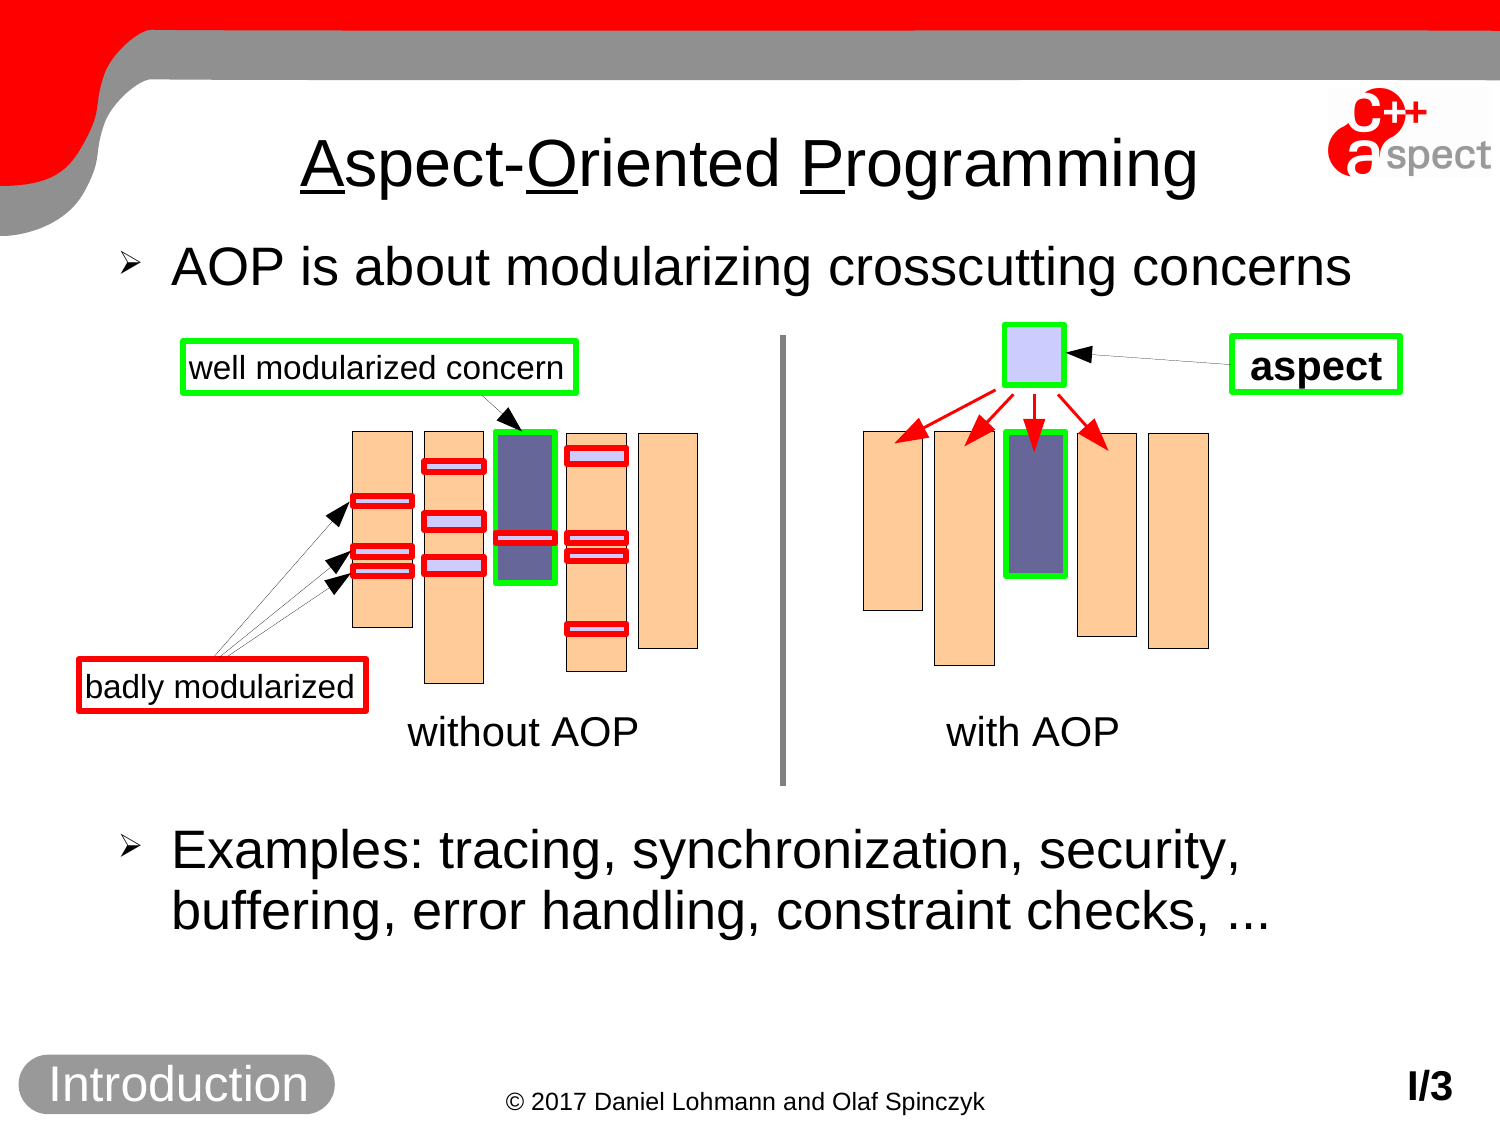

# Aspect-Oriented Programming
AOP is about modularizing crosscutting concerns
Examples: tracing, synchronization, security, buffering, error handling, constraint checks, ...
aspect
well modularized concern
badly modularized
without AOP
with AOP